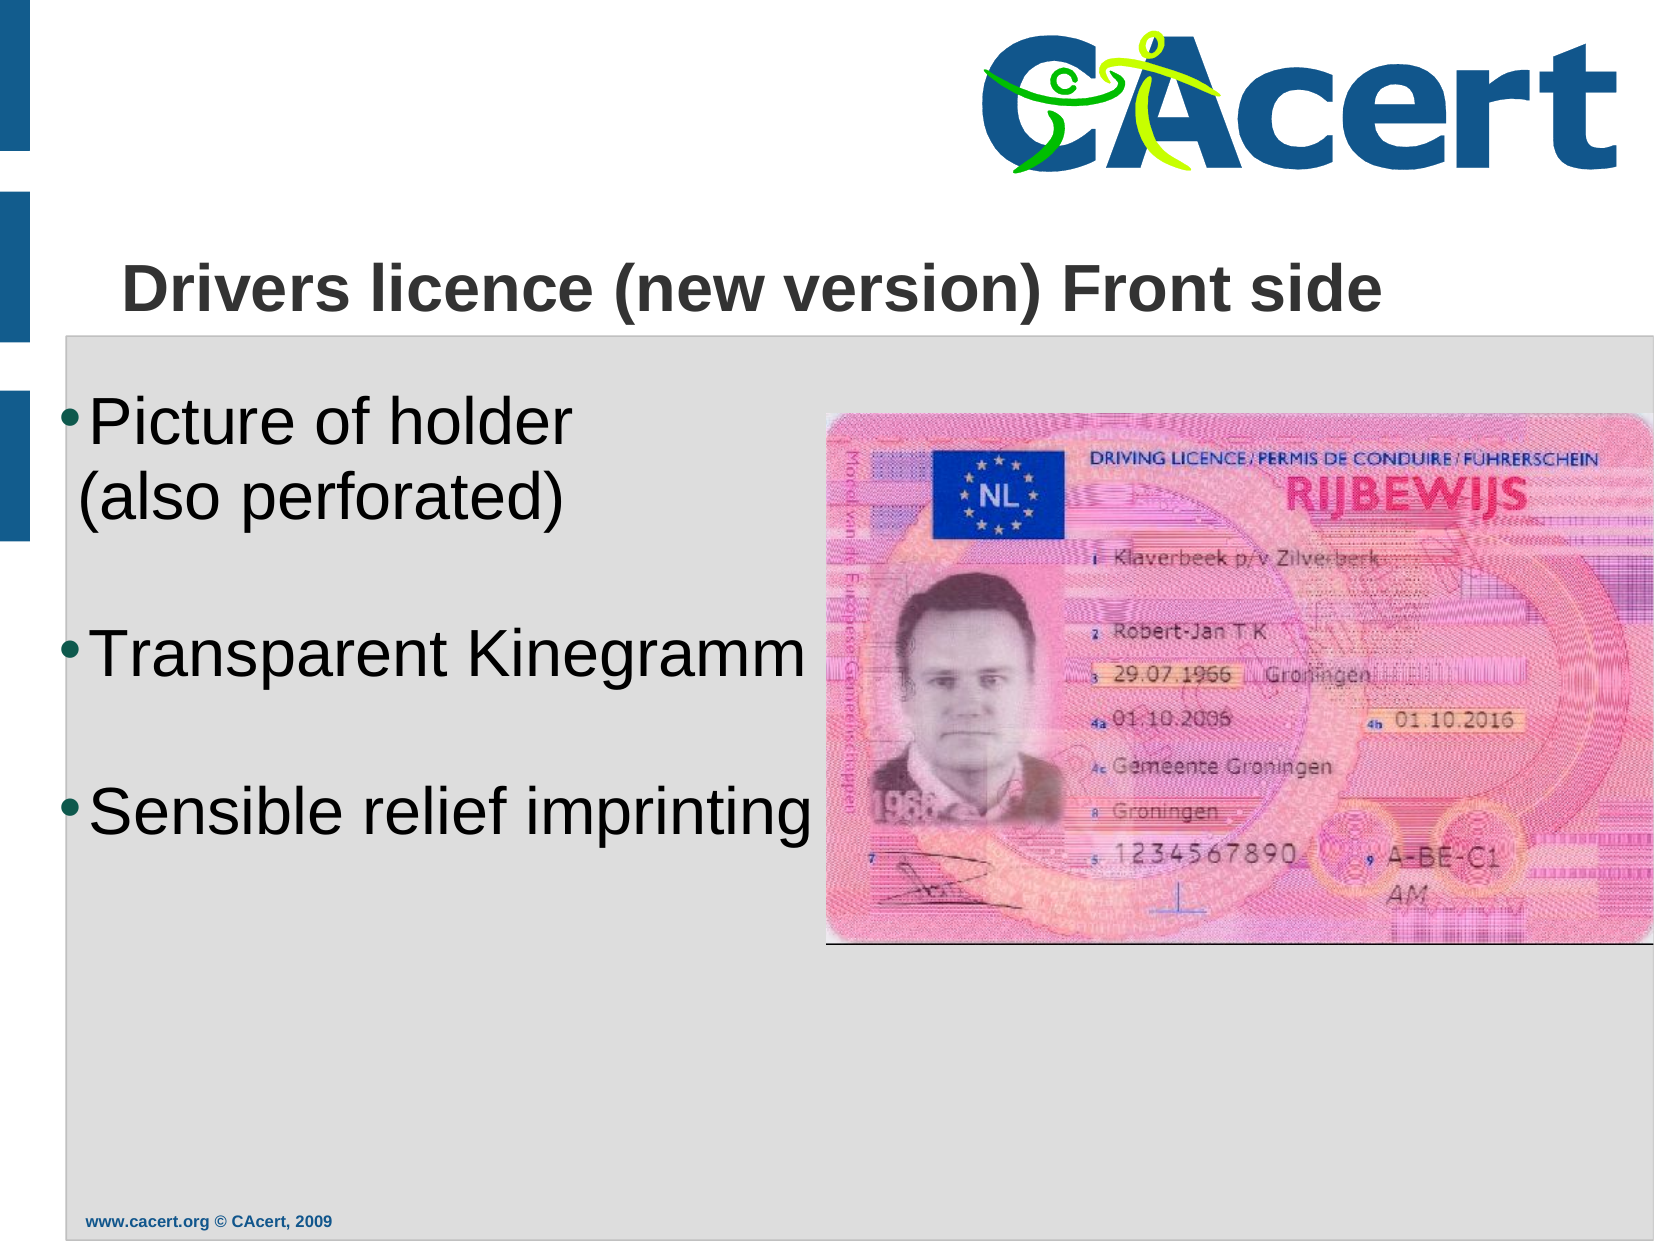

# Drivers licence (new version) Front side
Picture of holder
 (also perforated)
Transparent Kinegramm
Sensible relief imprinting